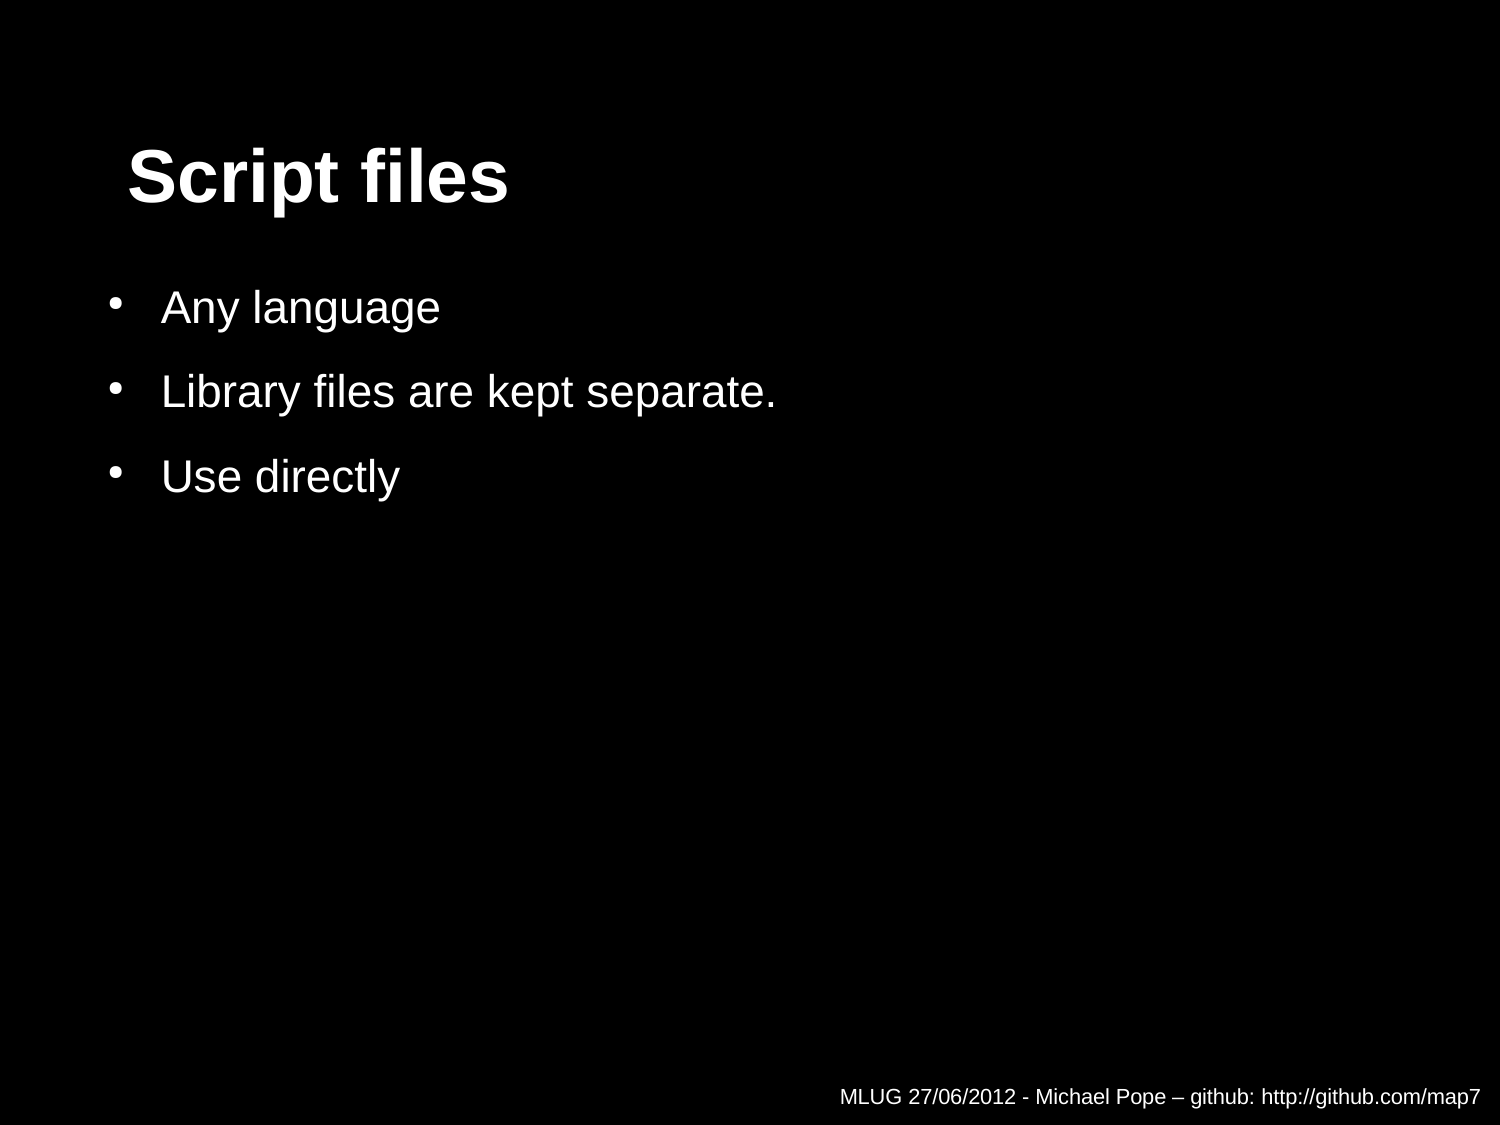

# Script files
Any language
Library files are kept separate.
Use directly